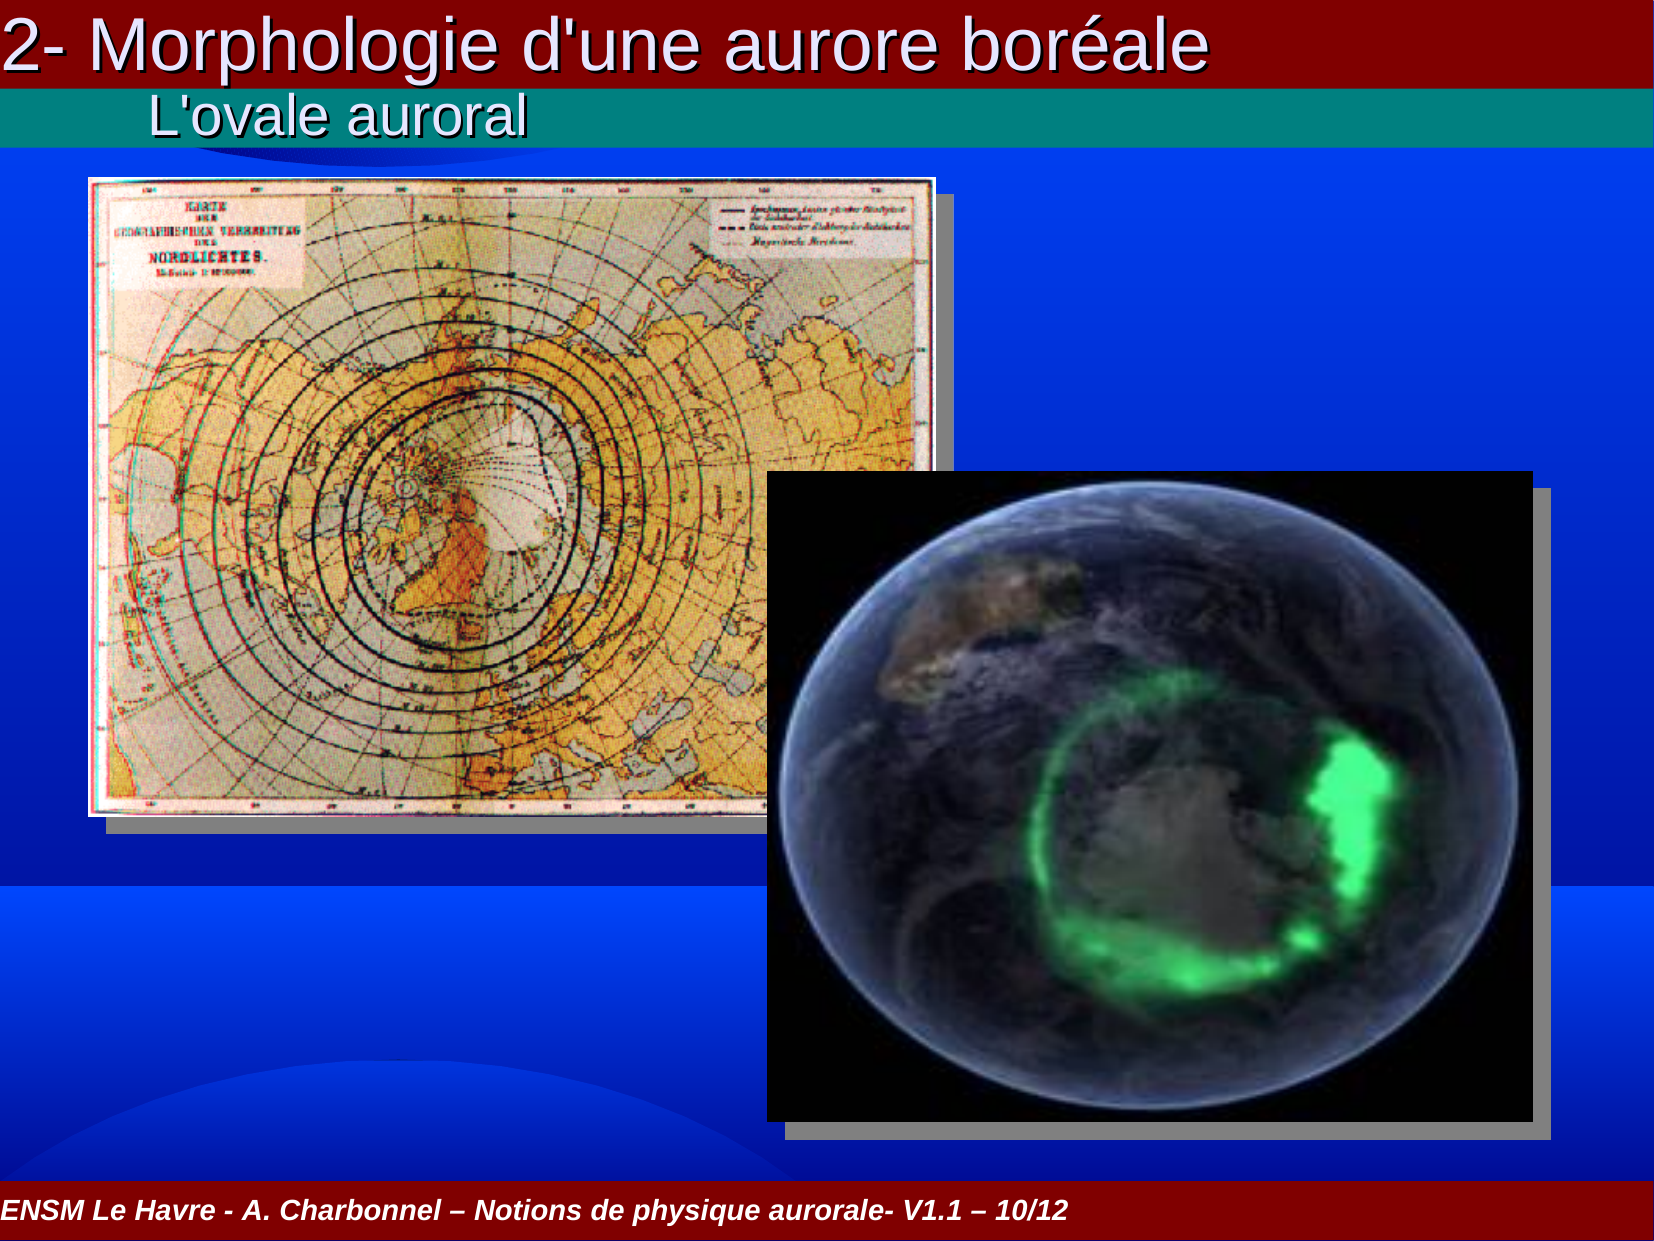

2- Morphologie d'une aurore boréale
# L'ovale auroral
ENSM Le Havre - A. Charbonnel – Notions de physique aurorale- V1.1 – 10/12